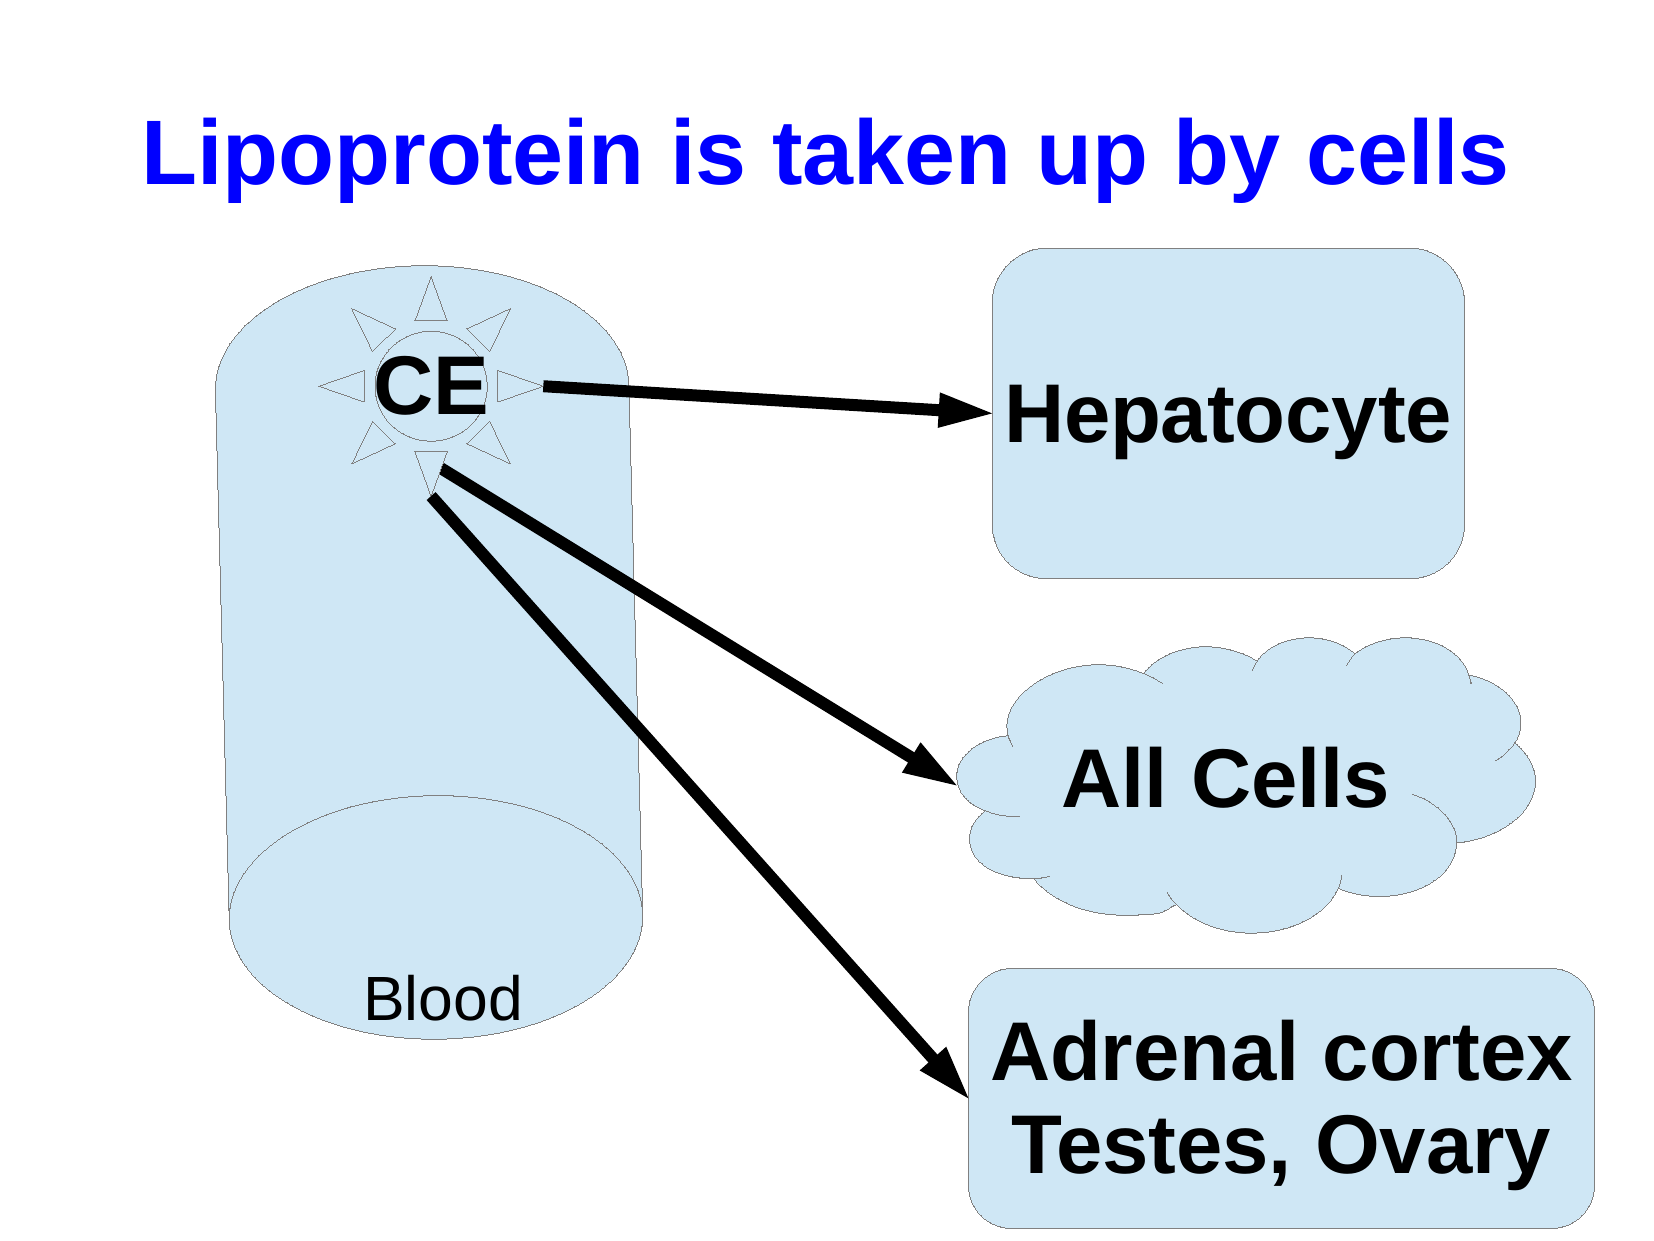

# Lipoprotein is taken up by cells
Hepatocyte
CE
All Cells
Blood
Adrenal cortex
Testes, Ovary